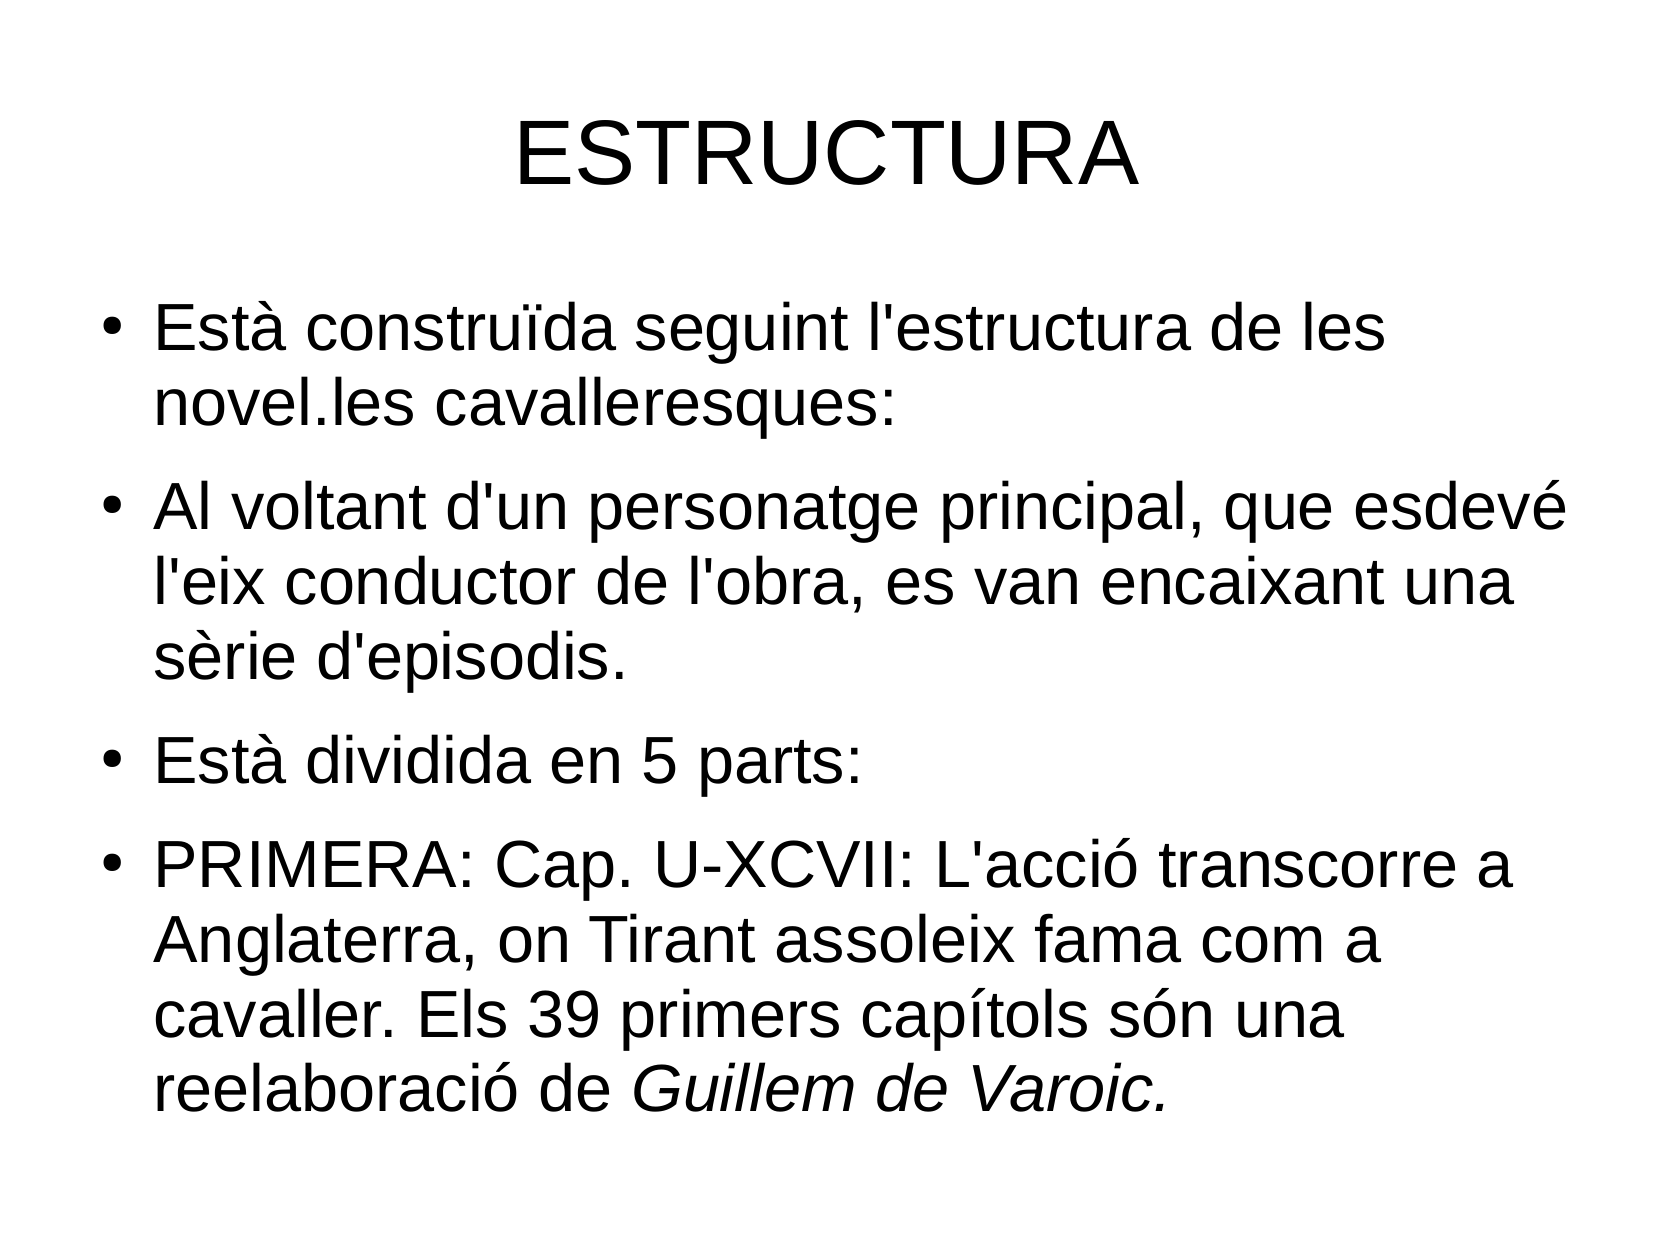

# ESTRUCTURA
Està construïda seguint l'estructura de les novel.les cavalleresques:
Al voltant d'un personatge principal, que esdevé l'eix conductor de l'obra, es van encaixant una sèrie d'episodis.
Està dividida en 5 parts:
PRIMERA: Cap. U-XCVII: L'acció transcorre a Anglaterra, on Tirant assoleix fama com a cavaller. Els 39 primers capítols són una reelaboració de Guillem de Varoic.